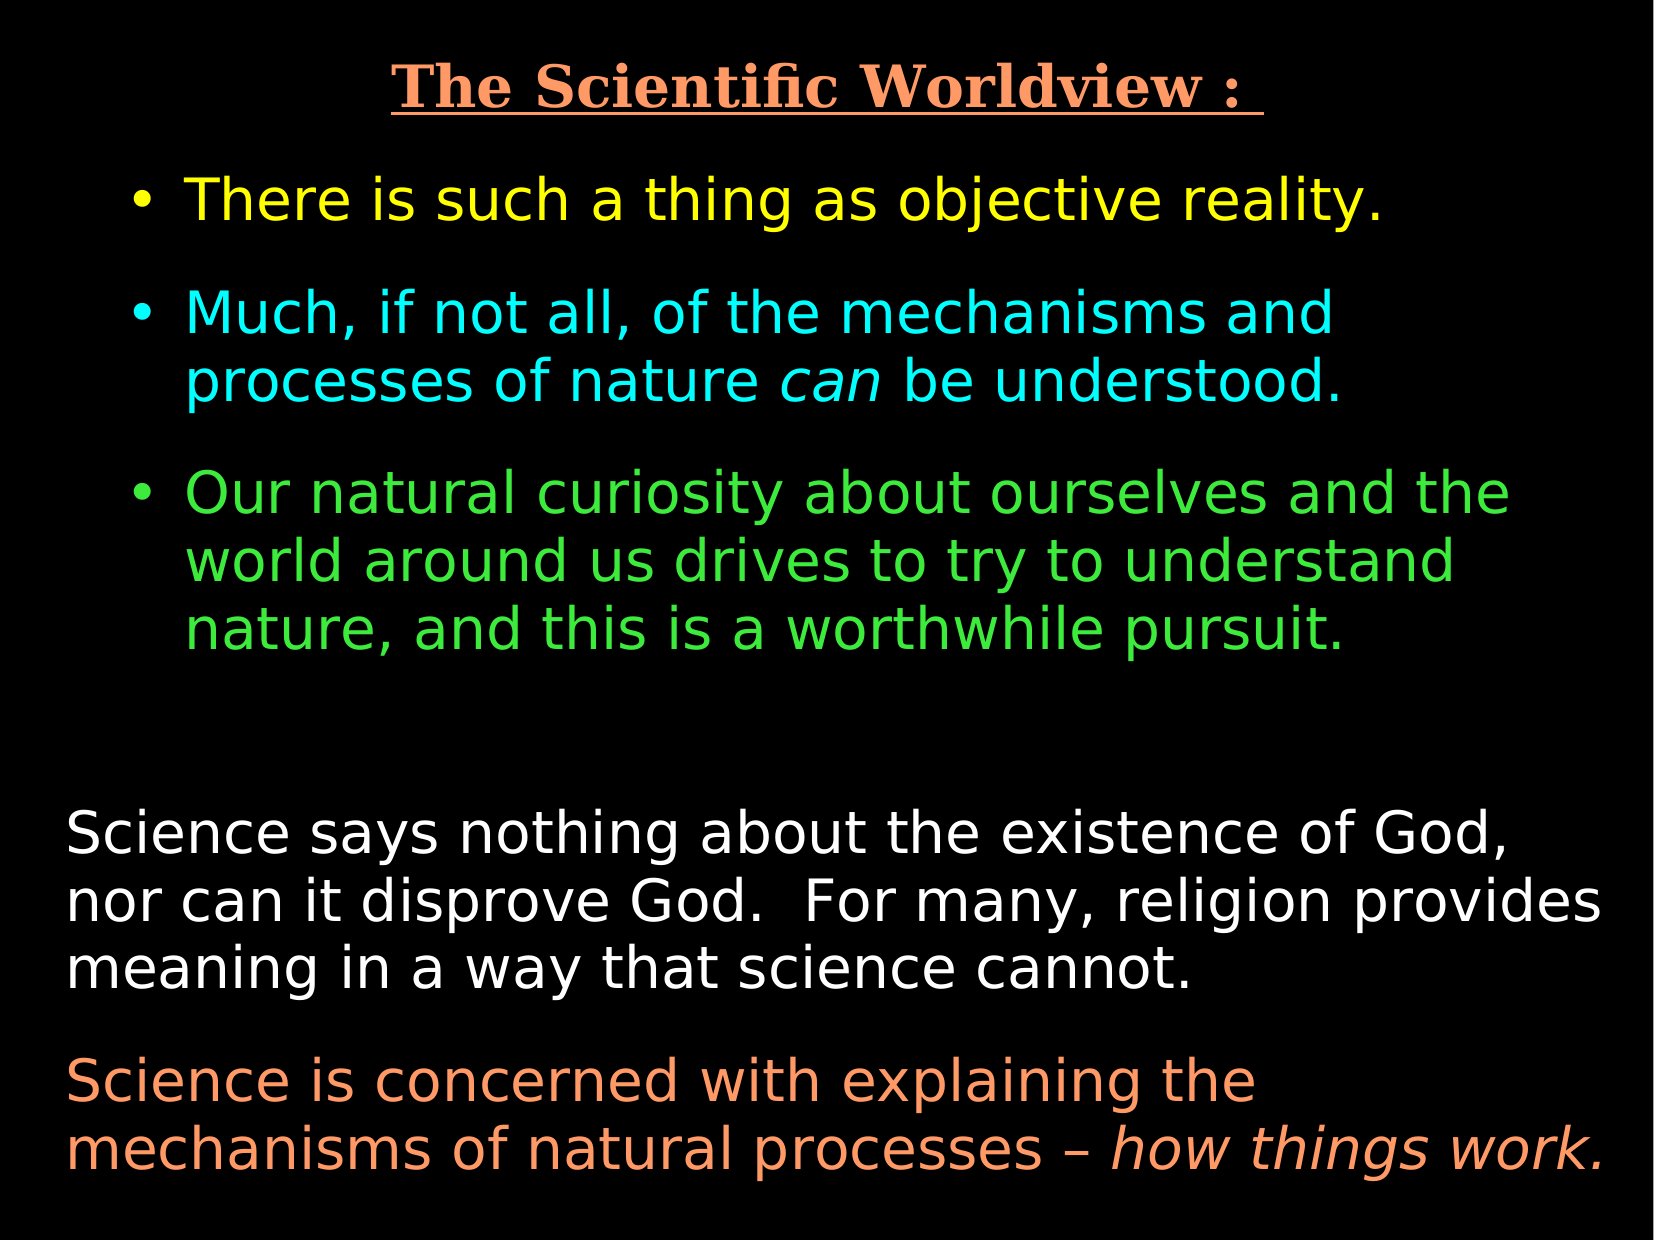

The Scientific Worldview :
•	There is such a thing as objective reality.
•	Much, if not all, of the mechanisms and processes of nature can be understood.
•	Our natural curiosity about ourselves and the world around us drives to try to understand nature, and this is a worthwhile pursuit.
Science says nothing about the existence of God, nor can it disprove God. For many, religion provides meaning in a way that science cannot.
Science is concerned with explaining the mechanisms of natural processes – how things work.